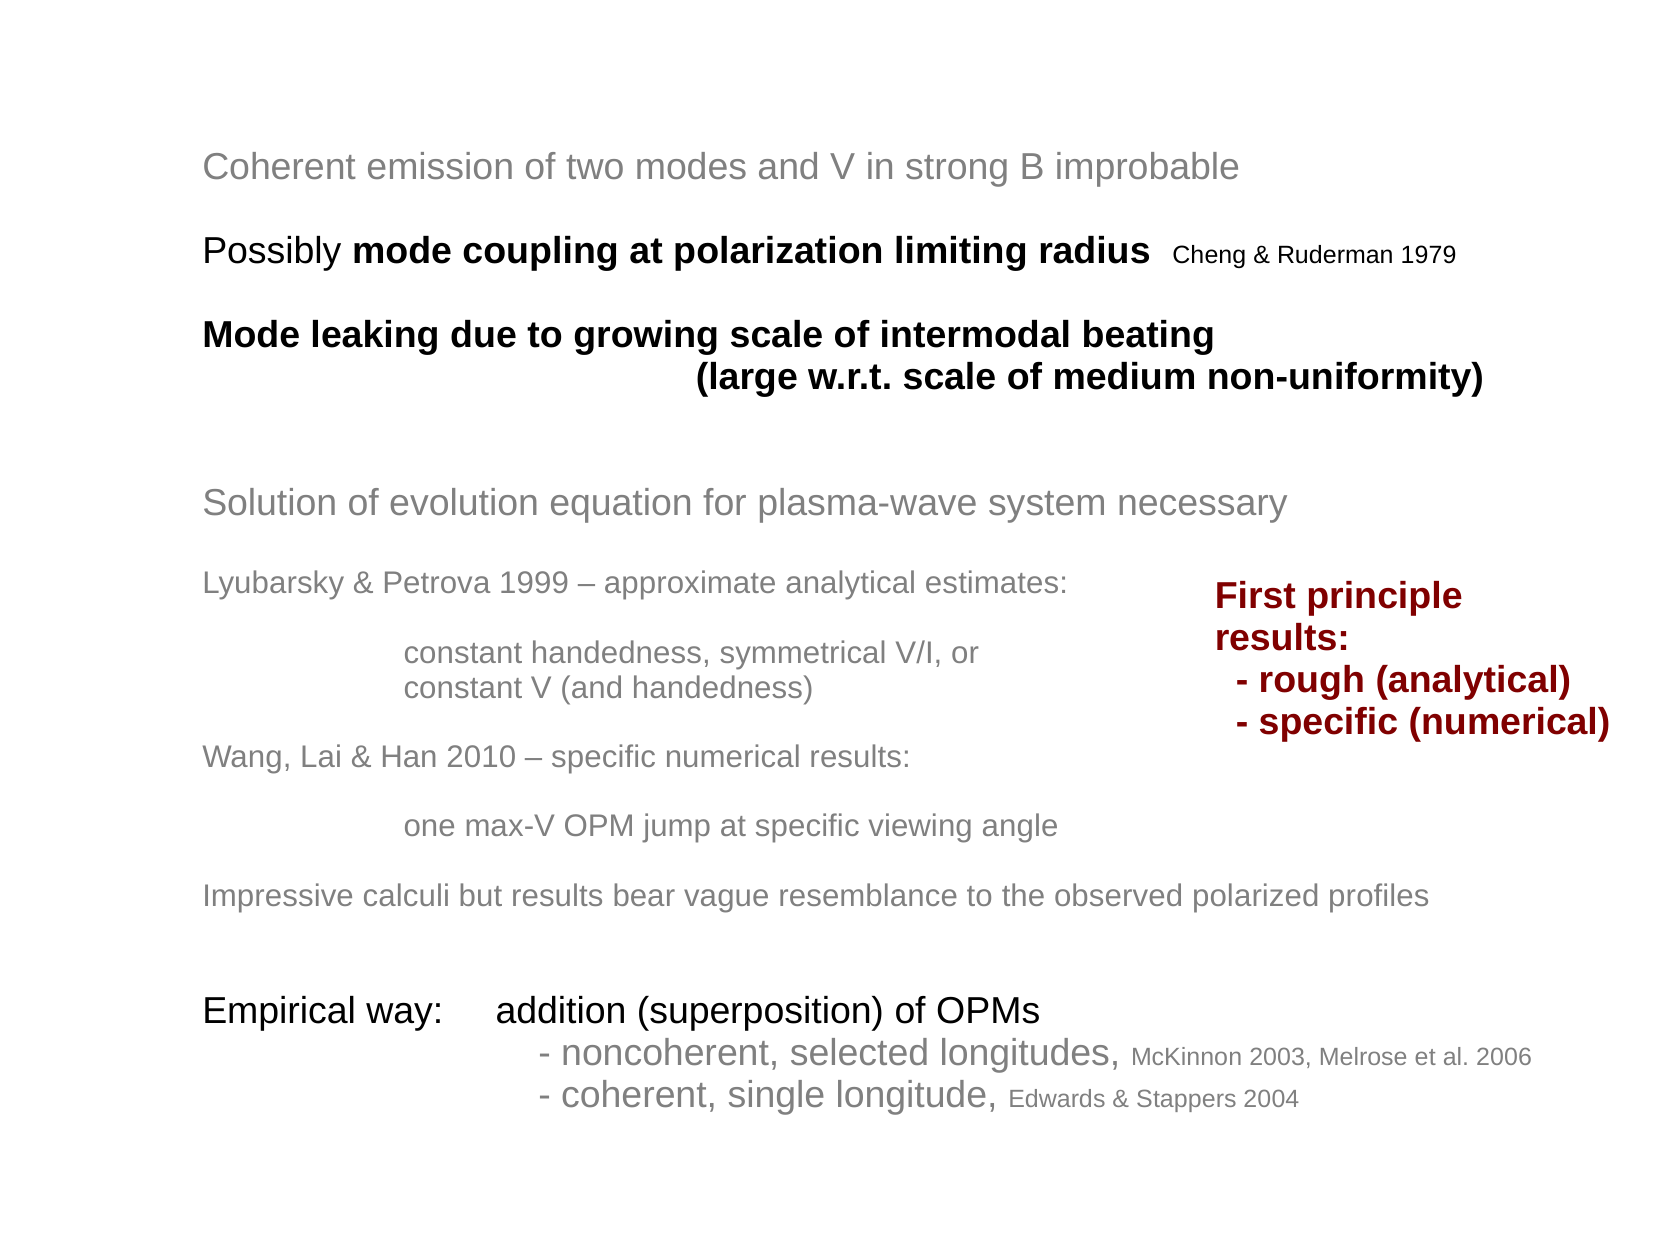

Coherent emission of two modes and V in strong B improbable
Possibly mode coupling at polarization limiting radius Cheng & Ruderman 1979
Mode leaking due to growing scale of intermodal beating
 (large w.r.t. scale of medium non-uniformity)
Solution of evolution equation for plasma-wave system necessary
Lyubarsky & Petrova 1999 – approximate analytical estimates:
 constant handedness, symmetrical V/I, or
 constant V (and handedness)
Wang, Lai & Han 2010 – specific numerical results:
 one max-V OPM jump at specific viewing angle
Impressive calculi but results bear vague resemblance to the observed polarized profiles
Empirical way: addition (superposition) of OPMs
 - noncoherent, selected longitudes, McKinnon 2003, Melrose et al. 2006
 - coherent, single longitude, Edwards & Stappers 2004
First principle
results:
 - rough (analytical)
 - specific (numerical)